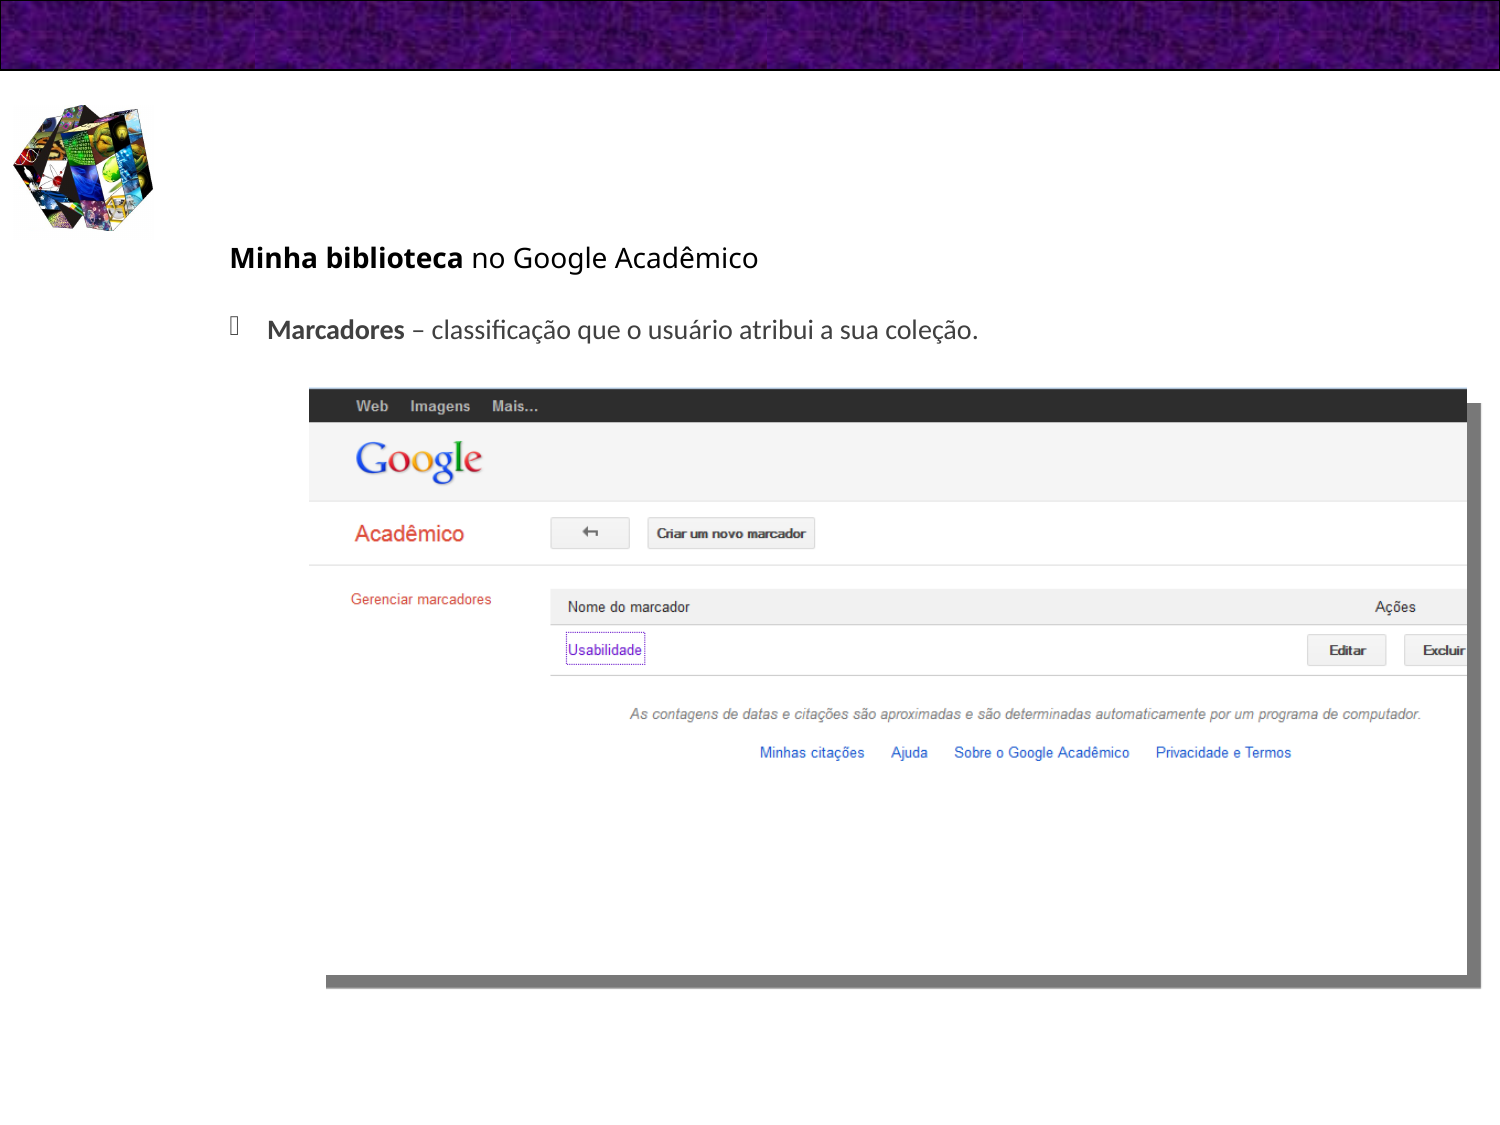

Minha biblioteca no Google Acadêmico
# Marcadores – classificação que o usuário atribui a sua coleção.